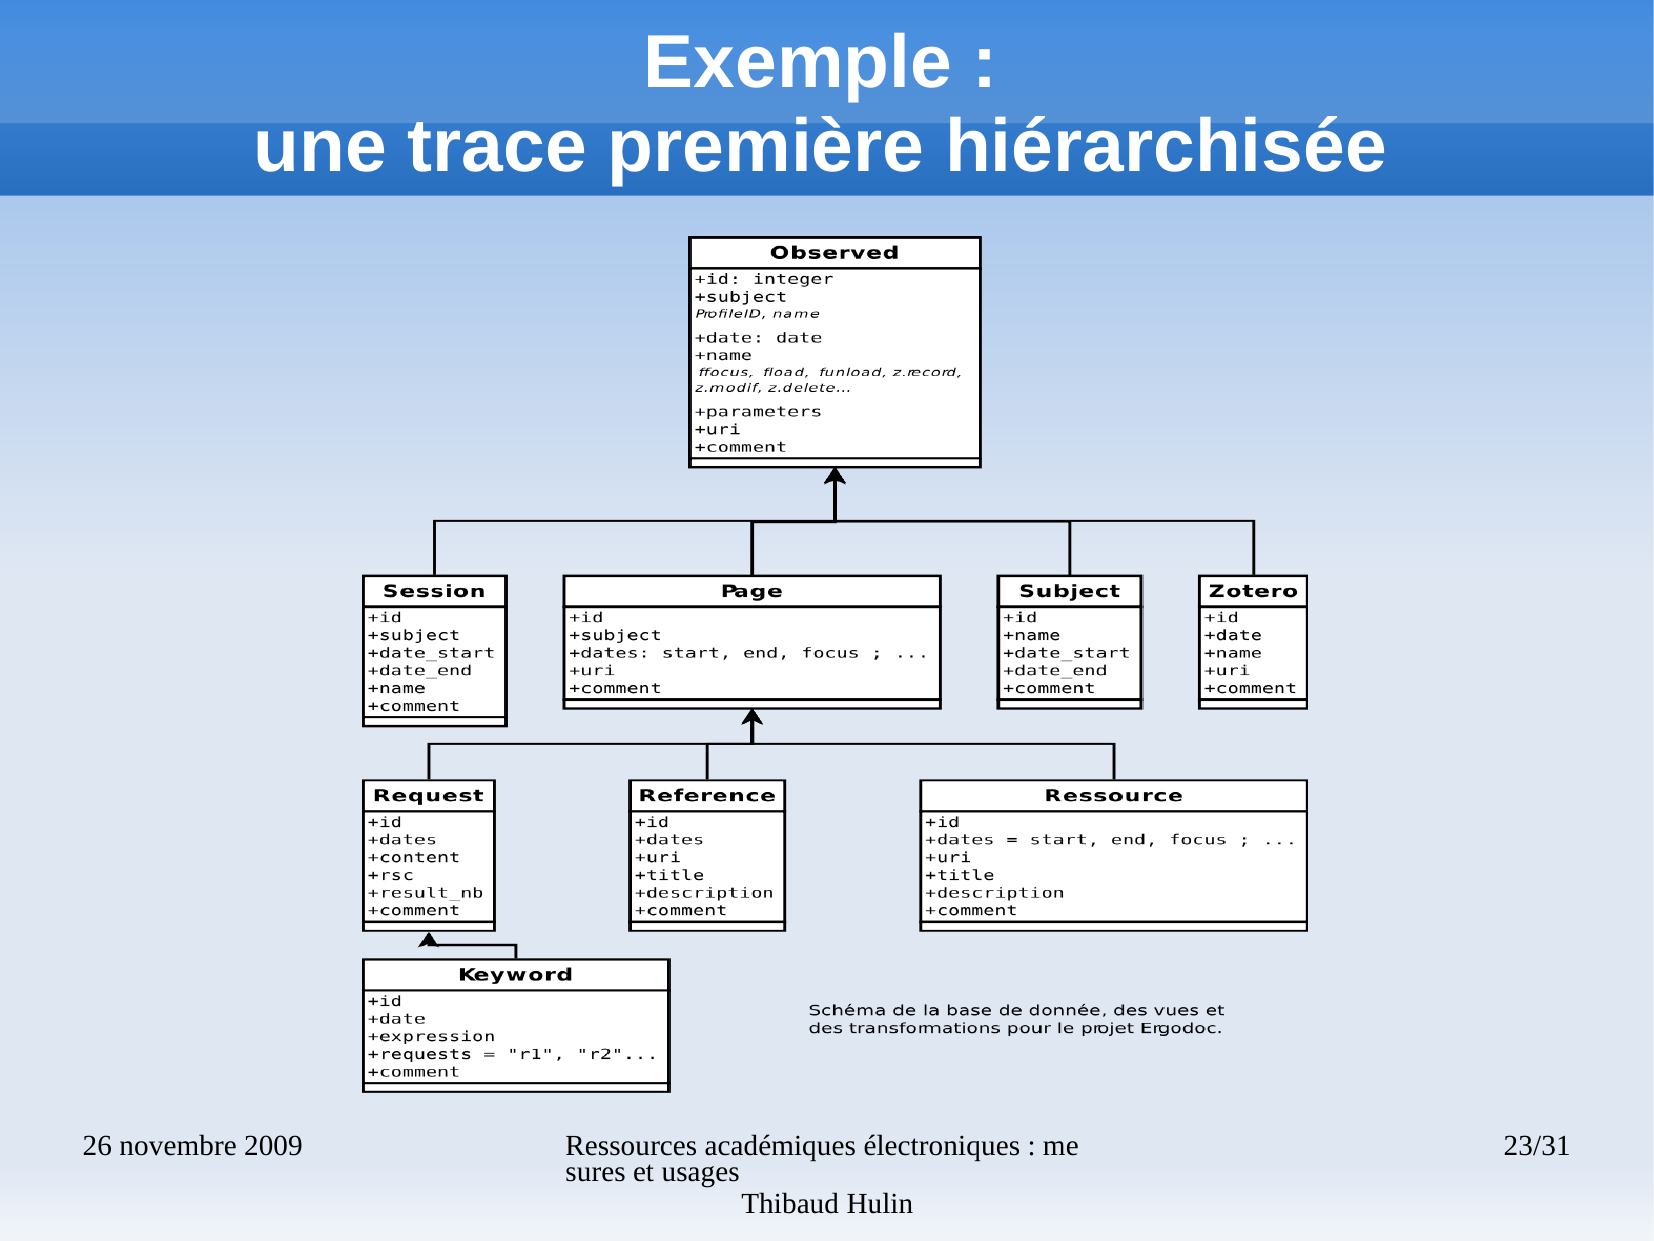

# Exemple : une trace première hiérarchisée
26 novembre 2009
Ressources académiques électroniques : mesures et usages
23